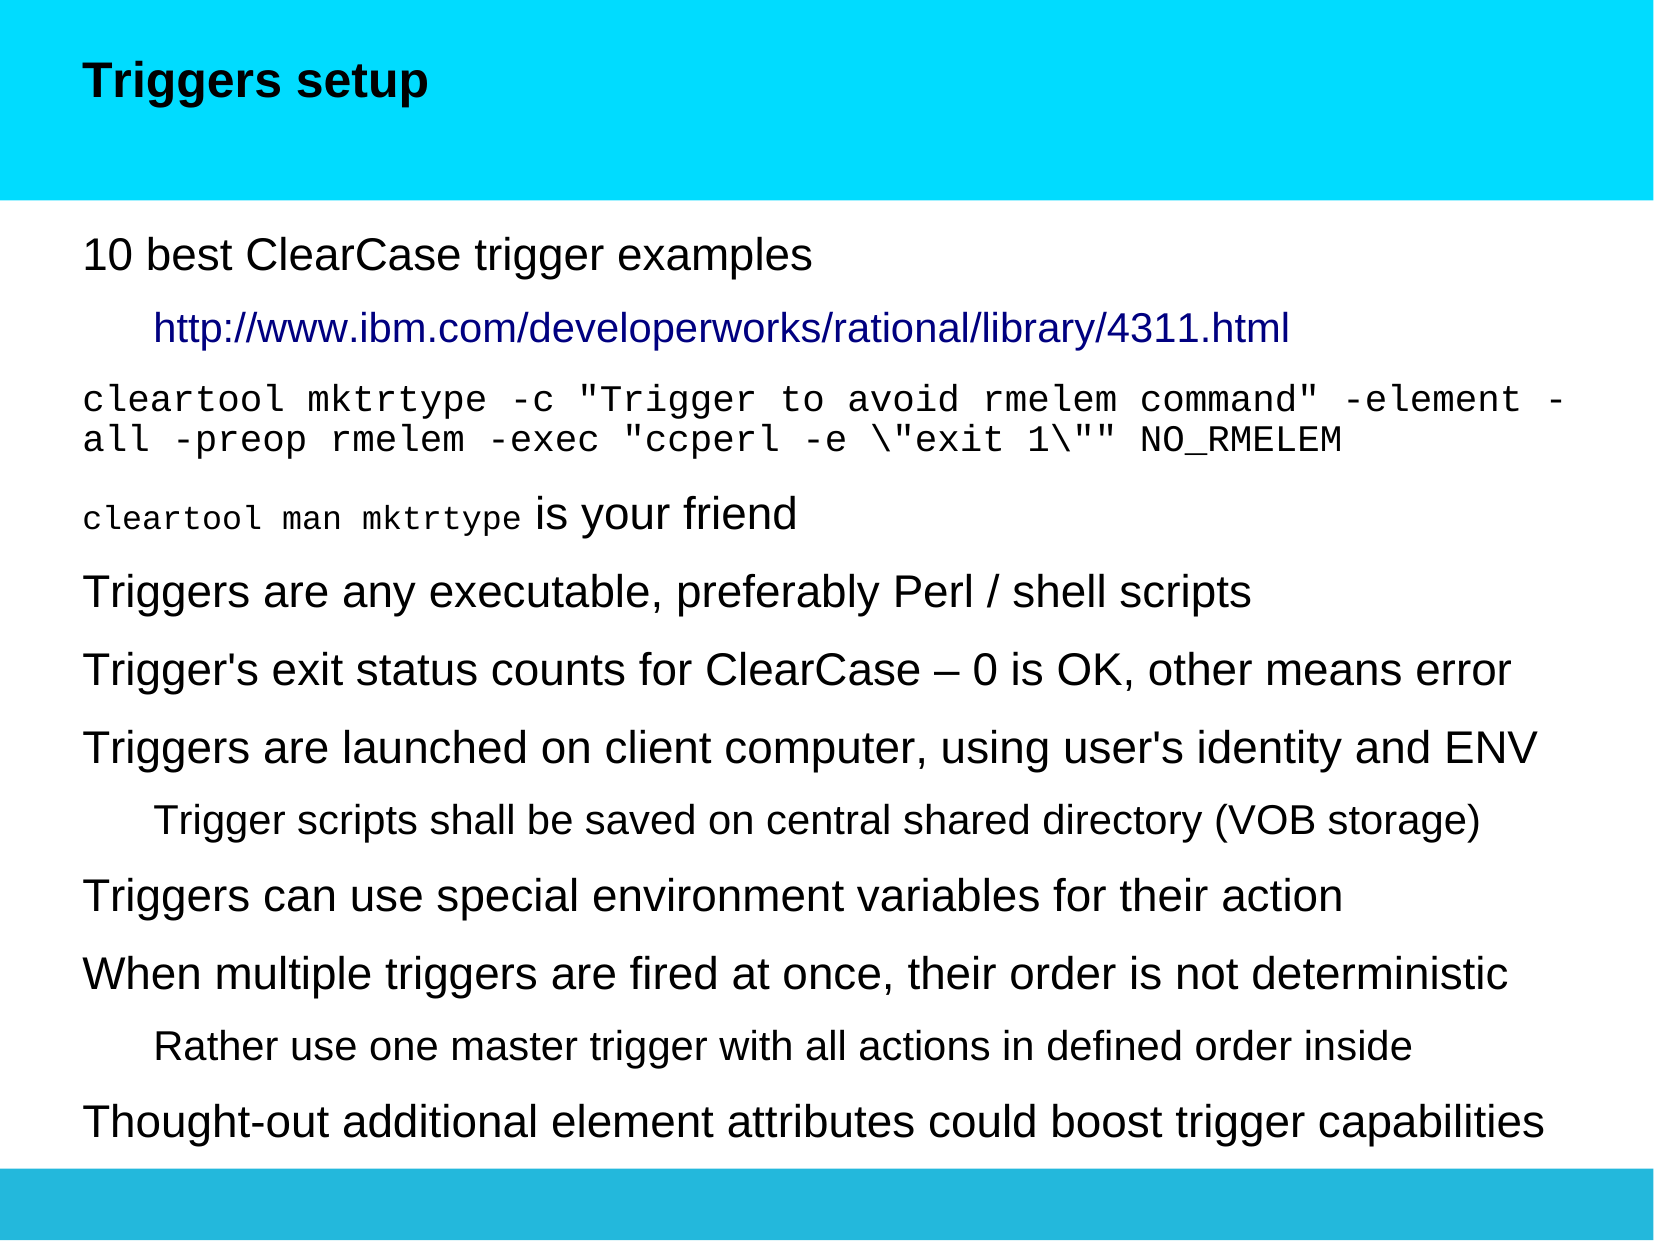

# Triggers setup
10 best ClearCase trigger examples
http://www.ibm.com/developerworks/rational/library/4311.html
cleartool mktrtype -c "Trigger to avoid rmelem command" -element -all -preop rmelem -exec "ccperl -e \"exit 1\"" NO_RMELEM
cleartool man mktrtype is your friend
Triggers are any executable, preferably Perl / shell scripts
Trigger's exit status counts for ClearCase – 0 is OK, other means error
Triggers are launched on client computer, using user's identity and ENV
Trigger scripts shall be saved on central shared directory (VOB storage)
Triggers can use special environment variables for their action
When multiple triggers are fired at once, their order is not deterministic
Rather use one master trigger with all actions in defined order inside
Thought-out additional element attributes could boost trigger capabilities